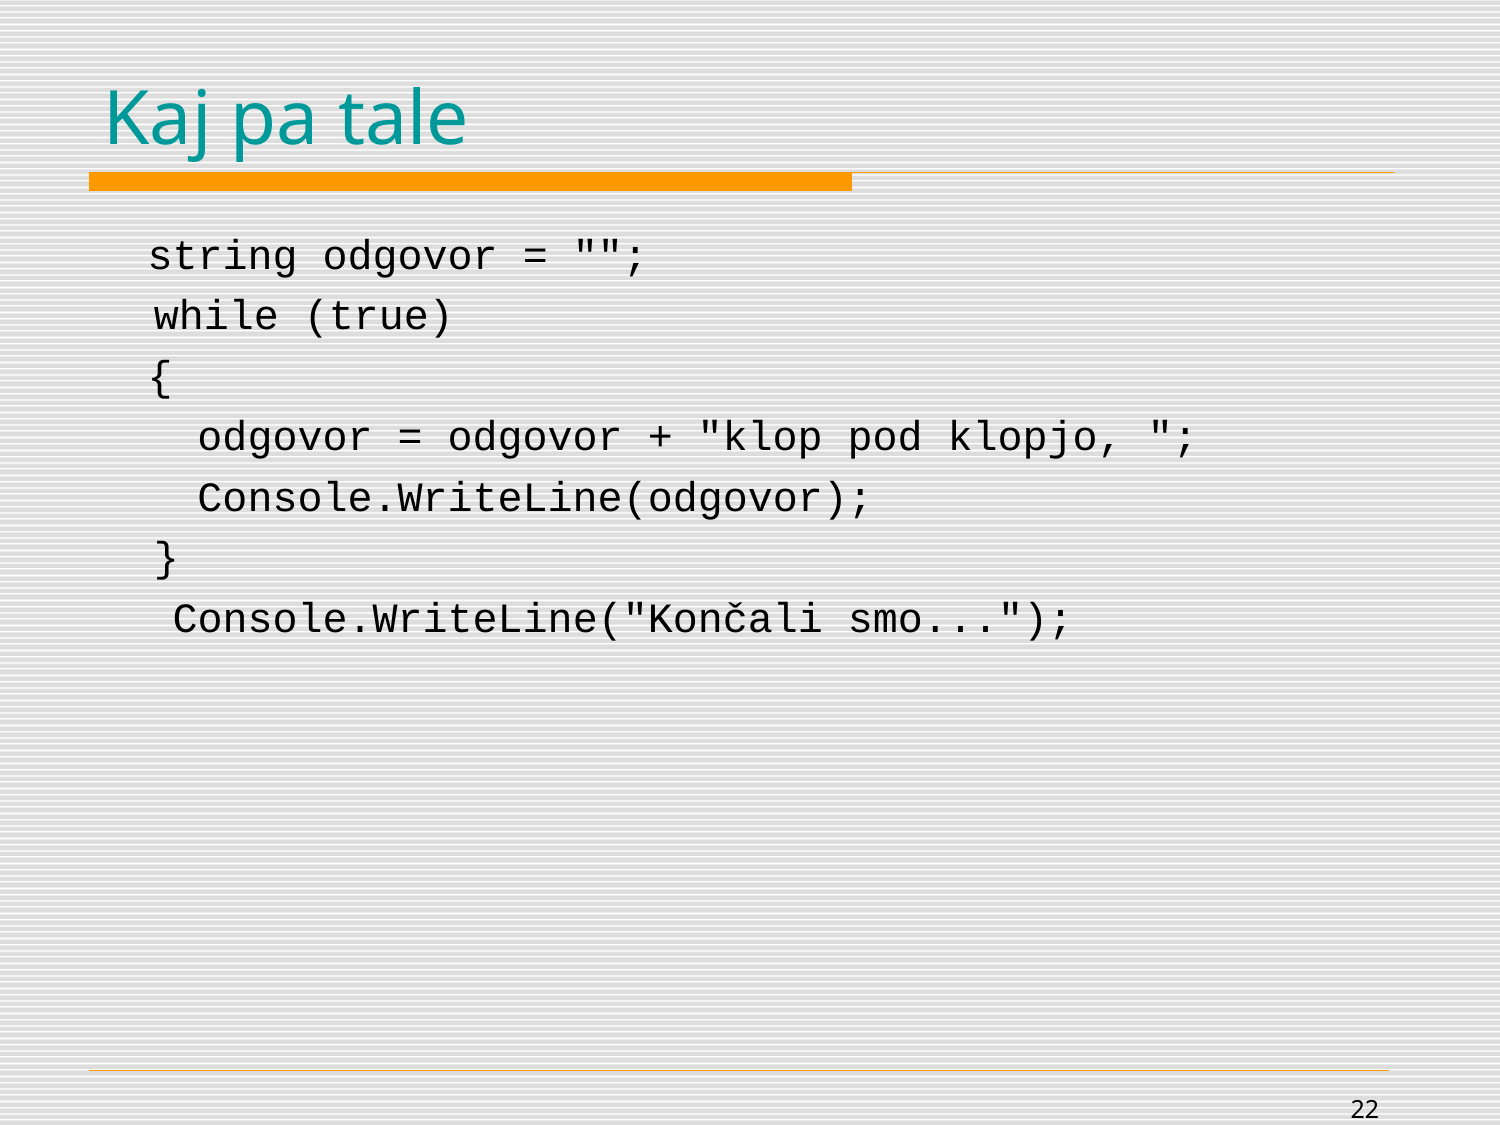

# Kaj pa tale
 string odgovor = "";
	while (true)
 {
 odgovor = odgovor + "klop pod klopjo, ";
 Console.WriteLine(odgovor);
	}
 Console.WriteLine("Končali smo...");